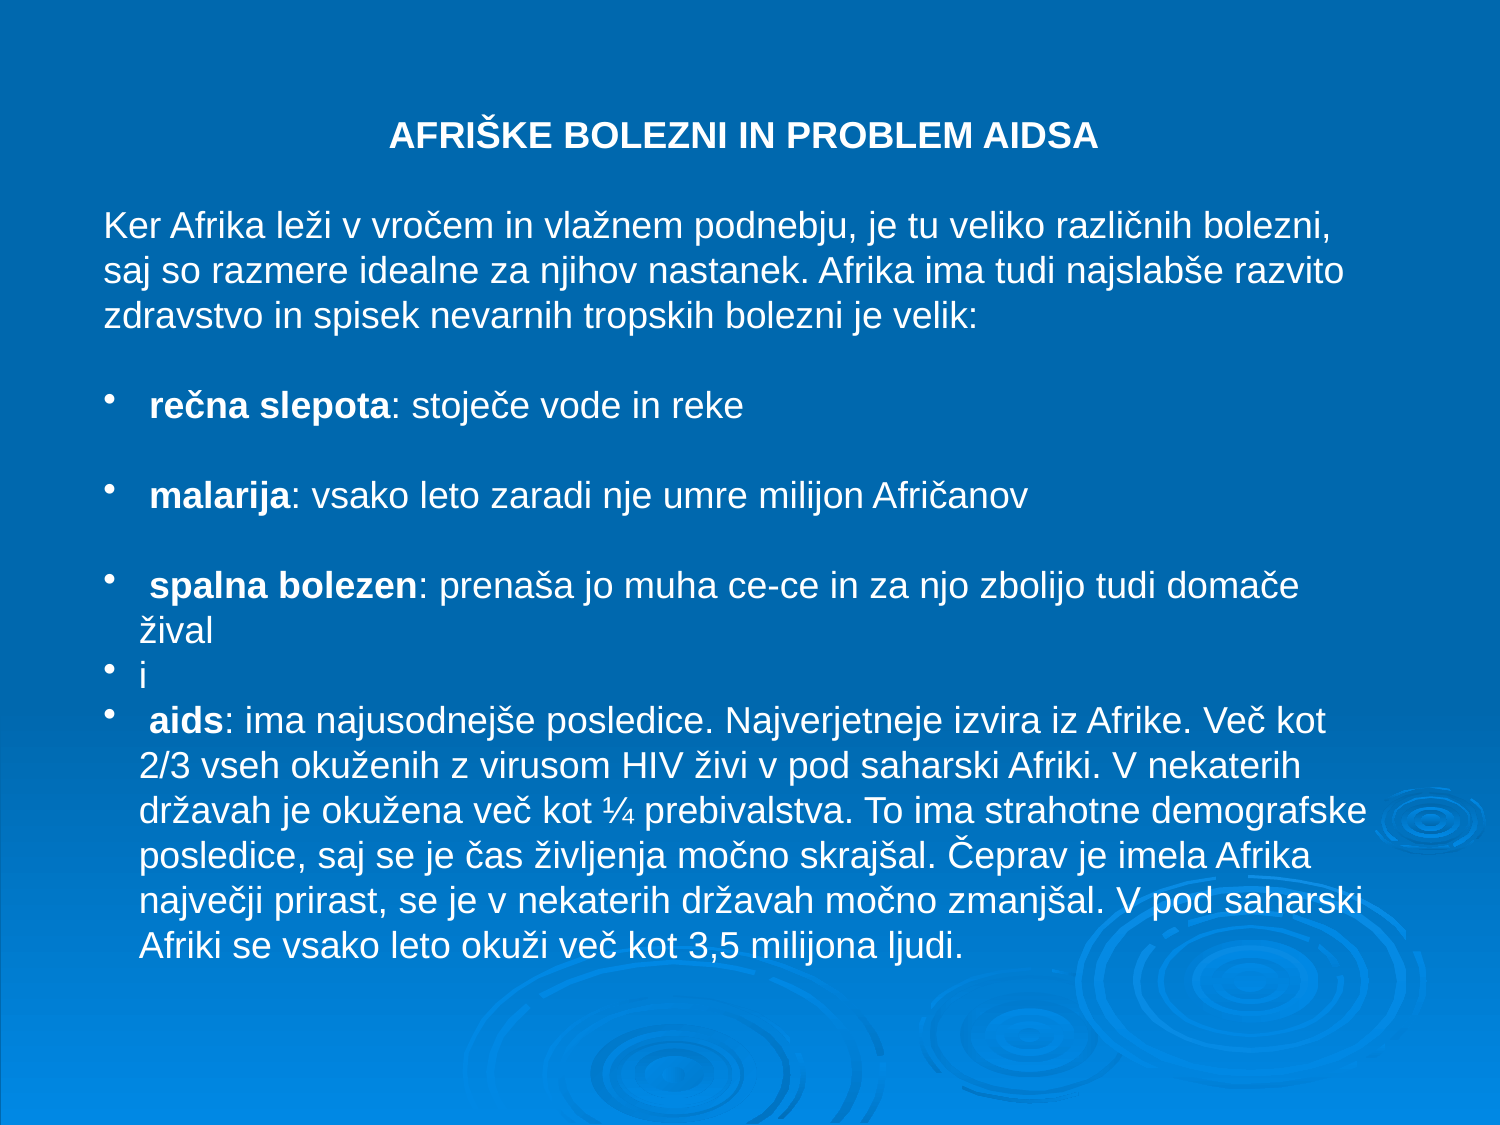

AFRIŠKE BOLEZNI IN PROBLEM AIDSA
Ker Afrika leži v vročem in vlažnem podnebju, je tu veliko različnih bolezni, saj so razmere idealne za njihov nastanek. Afrika ima tudi najslabše razvito zdravstvo in spisek nevarnih tropskih bolezni je velik:
 rečna slepota: stoječe vode in reke
 malarija: vsako leto zaradi nje umre milijon Afričanov
 spalna bolezen: prenaša jo muha ce-ce in za njo zbolijo tudi domače žival
i
 aids: ima najusodnejše posledice. Najverjetneje izvira iz Afrike. Več kot 2/3 vseh okuženih z virusom HIV živi v pod saharski Afriki. V nekaterih državah je okužena več kot ¼ prebivalstva. To ima strahotne demografske posledice, saj se je čas življenja močno skrajšal. Čeprav je imela Afrika največji prirast, se je v nekaterih državah močno zmanjšal. V pod saharski Afriki se vsako leto okuži več kot 3,5 milijona ljudi.